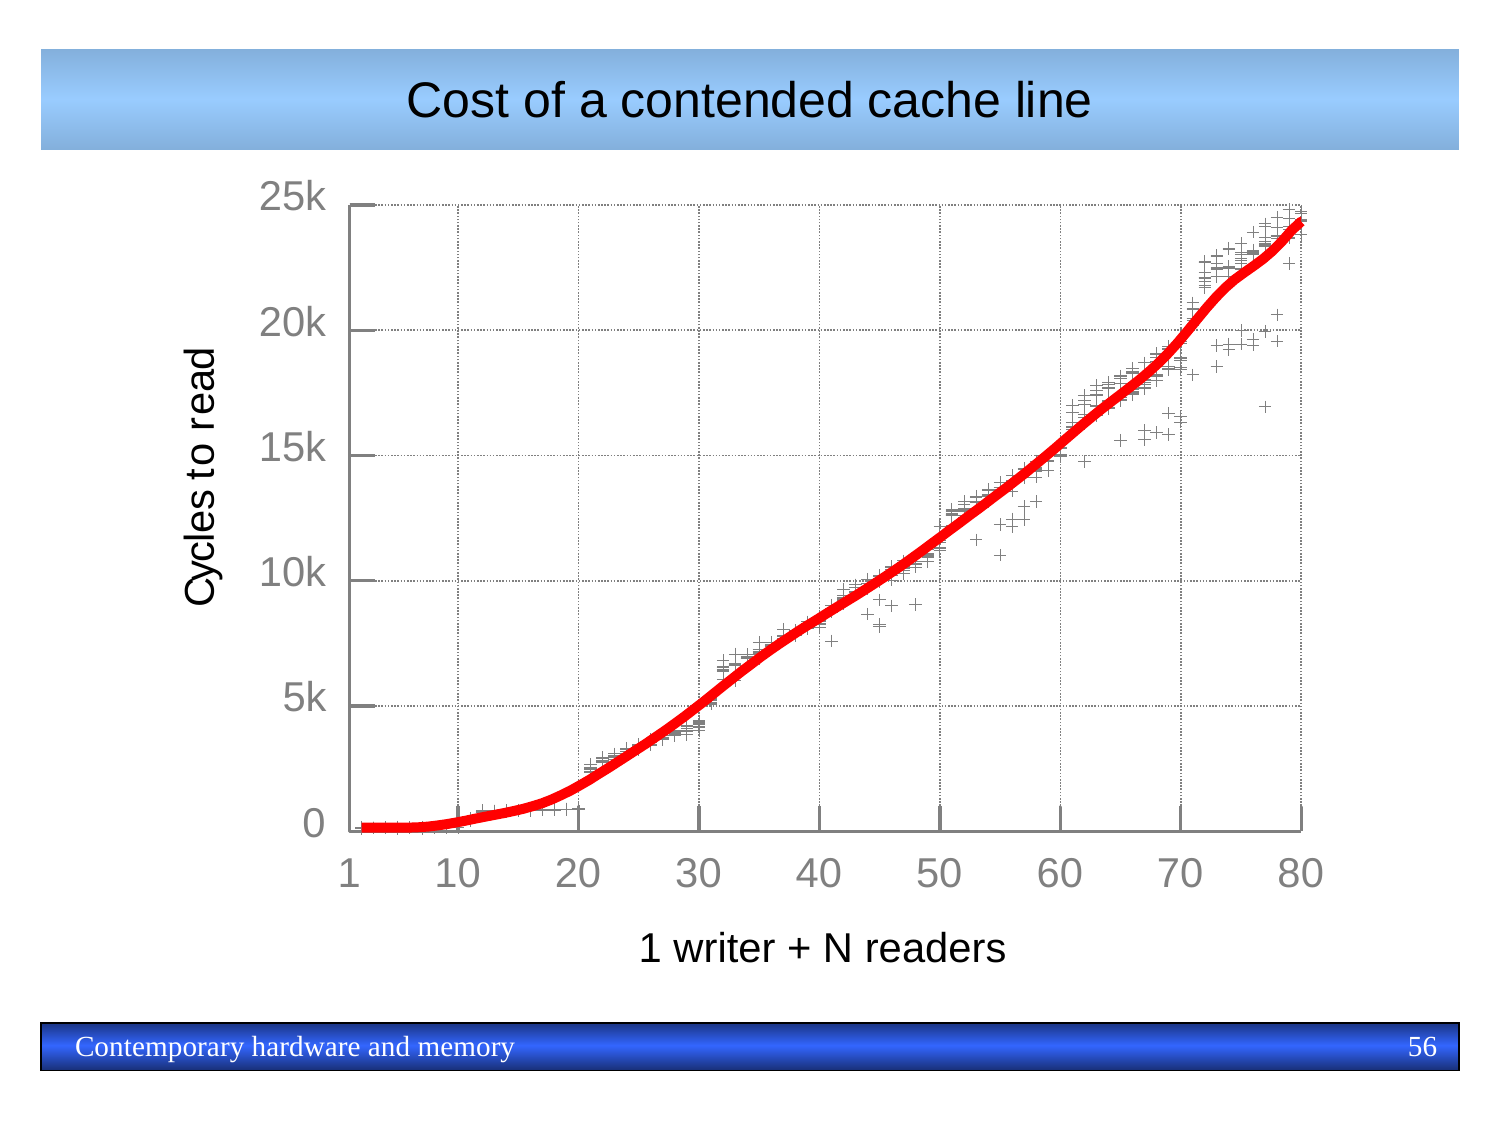

# Cost of a contended cache line
25k
20k
d
a
e
r
15k
o
t
s
e
l
c
y
10k
C
5k
0
1
10
20
30
40
50
60
70
80
1 writer + N readers
Contemporary hardware and memory
56